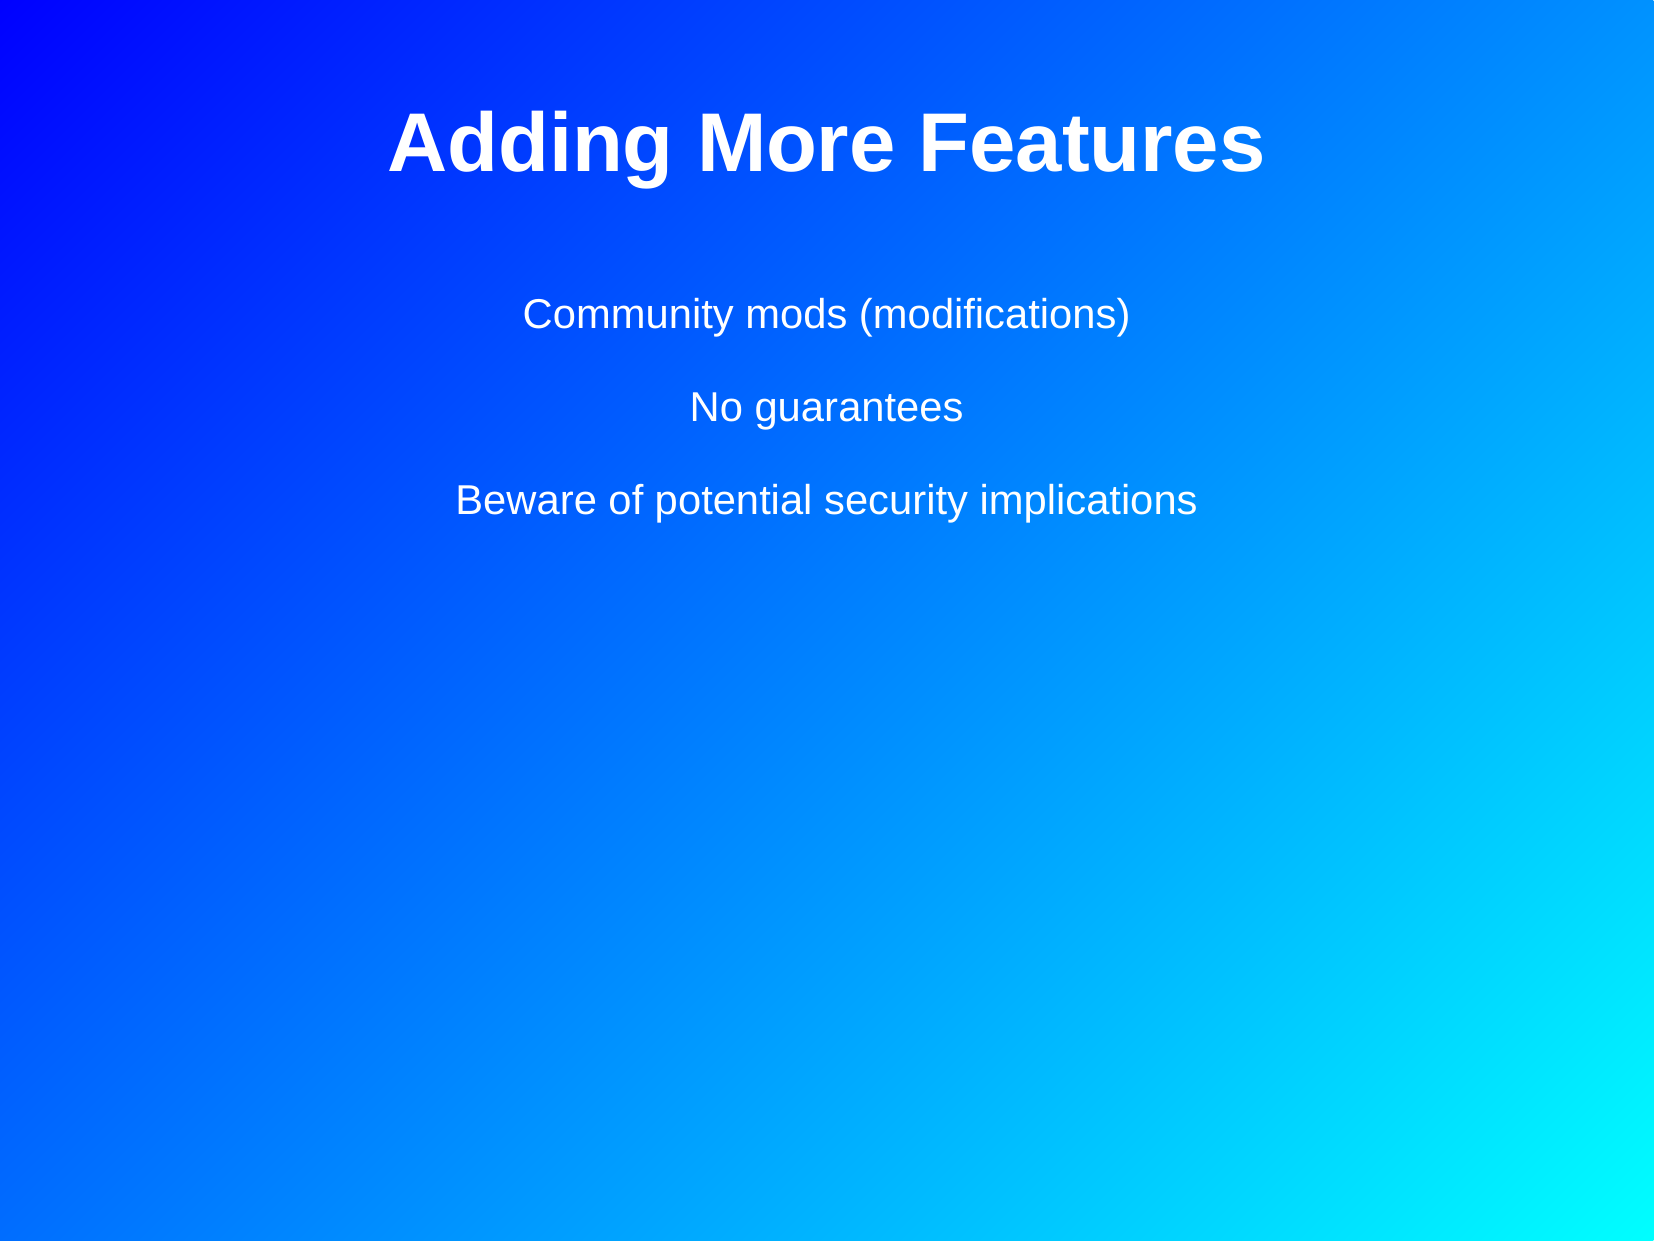

Adding More Features
Community mods (modifications)
No guarantees
Beware of potential security implications